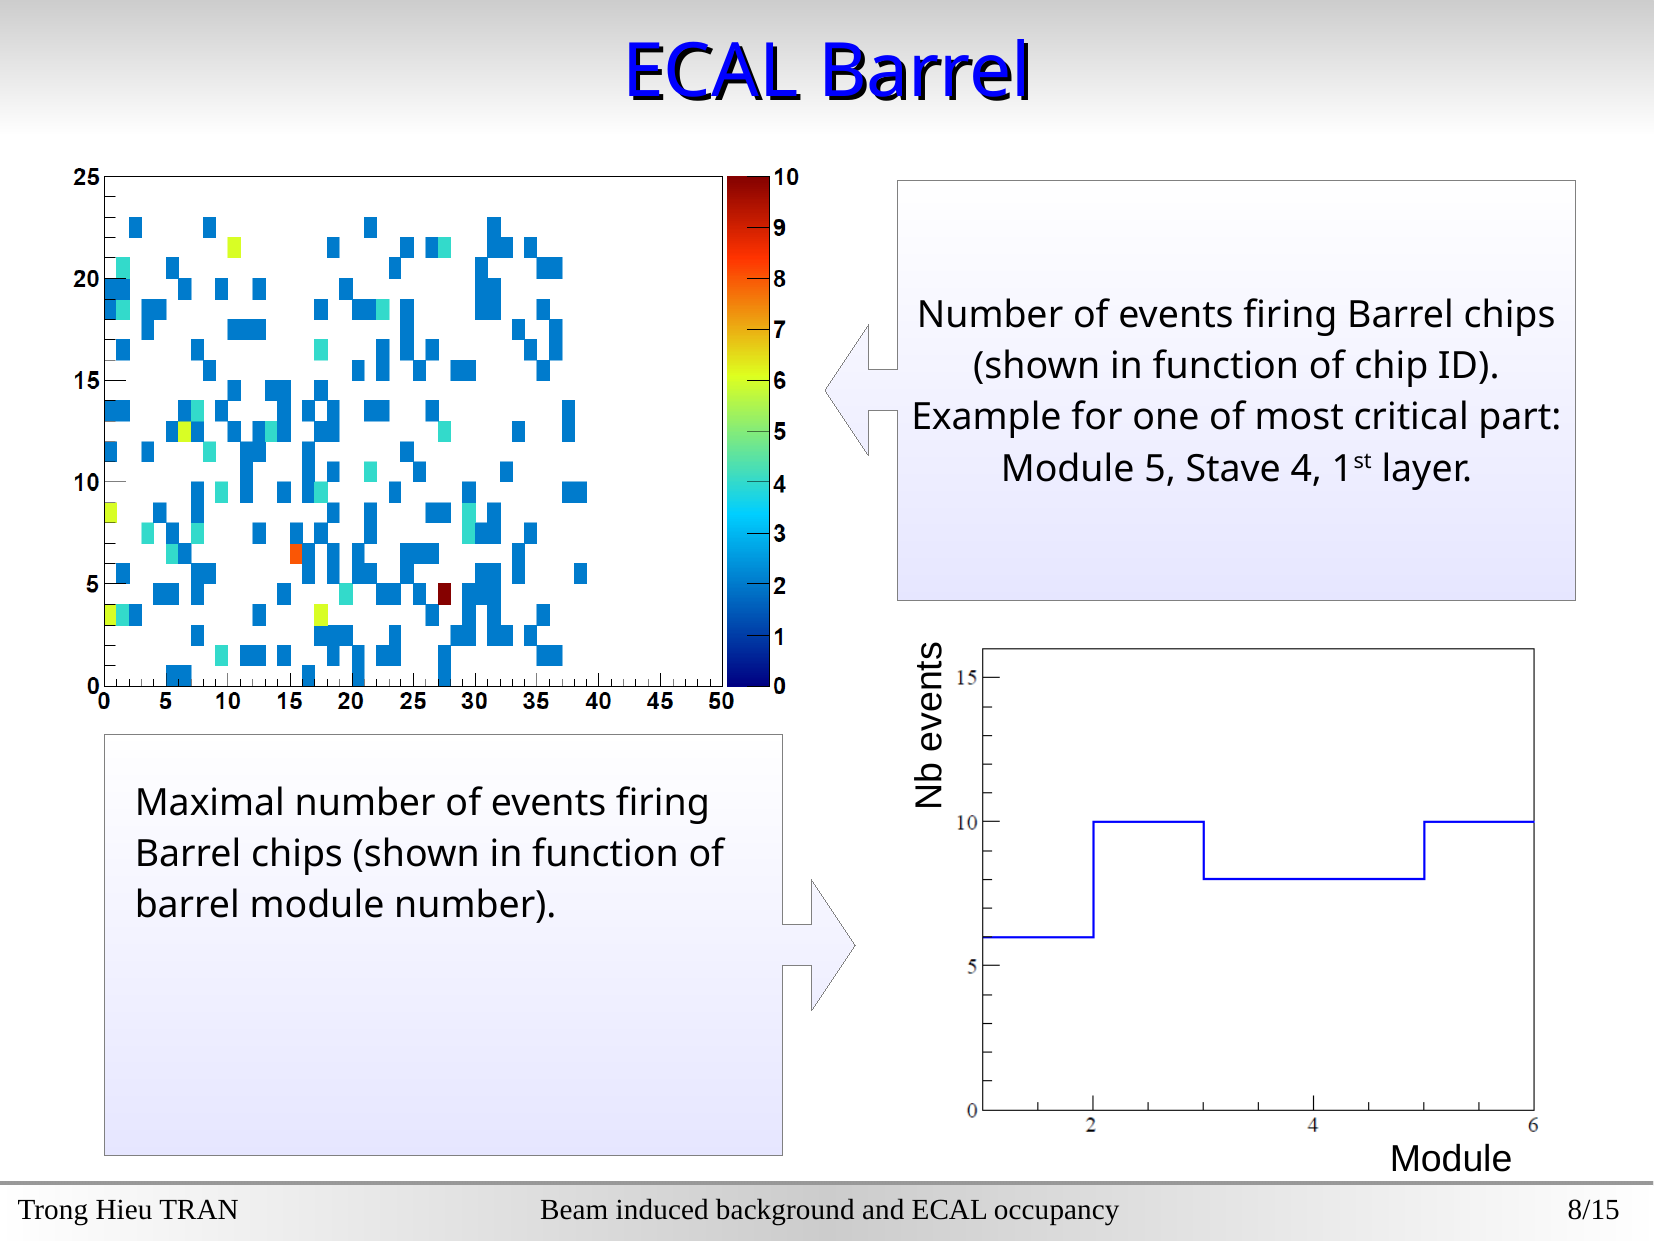

# ECAL Barrel
Number of events firing Barrel chips
(shown in function of chip ID).
Example for one of most critical part:
Module 5, Stave 4, 1st layer.
Nb events
Module
Maximal number of events firing Barrel chips (shown in function of barrel module number).
Trong Hieu TRAN
Beam induced background and ECAL occupancy
8